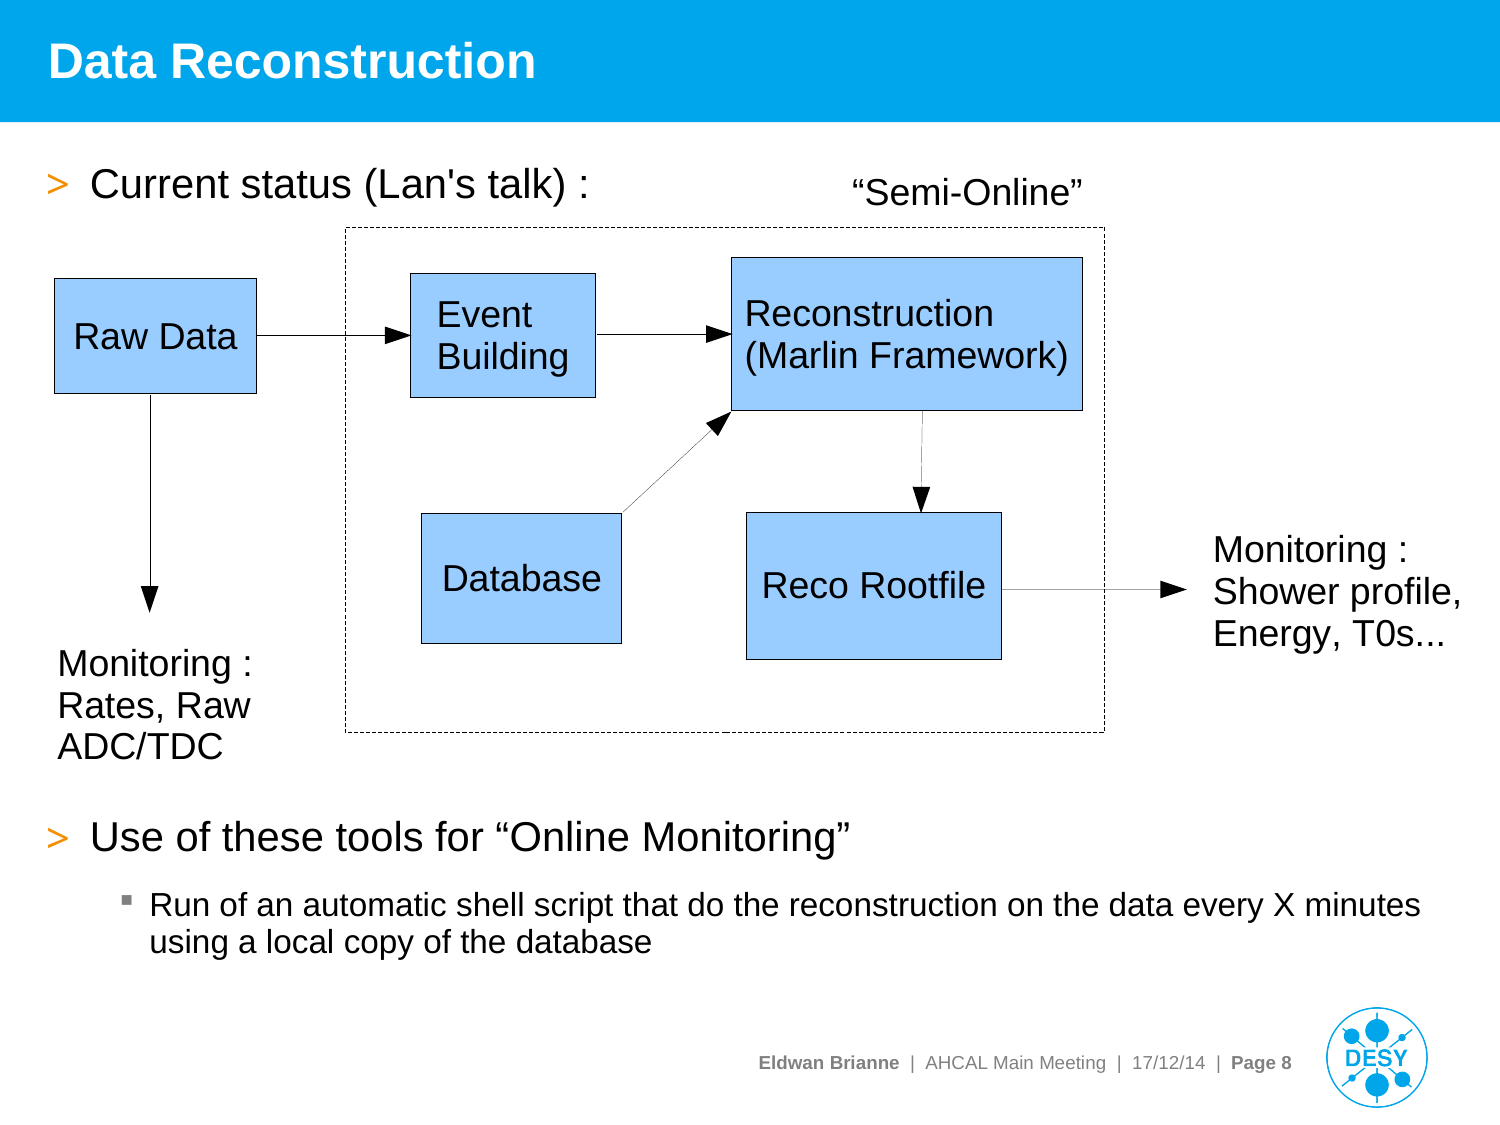

# Data Reconstruction
Current status (Lan's talk) :
Use of these tools for “Online Monitoring”
Run of an automatic shell script that do the reconstruction on the data every X minutes using a local copy of the database
“Semi-Online”
Reconstruction
(Marlin Framework)
Event
Building
Raw Data
Reco Rootfile
Database
Monitoring :
Shower profile, Energy, T0s...
Monitoring :
Rates, Raw ADC/TDC